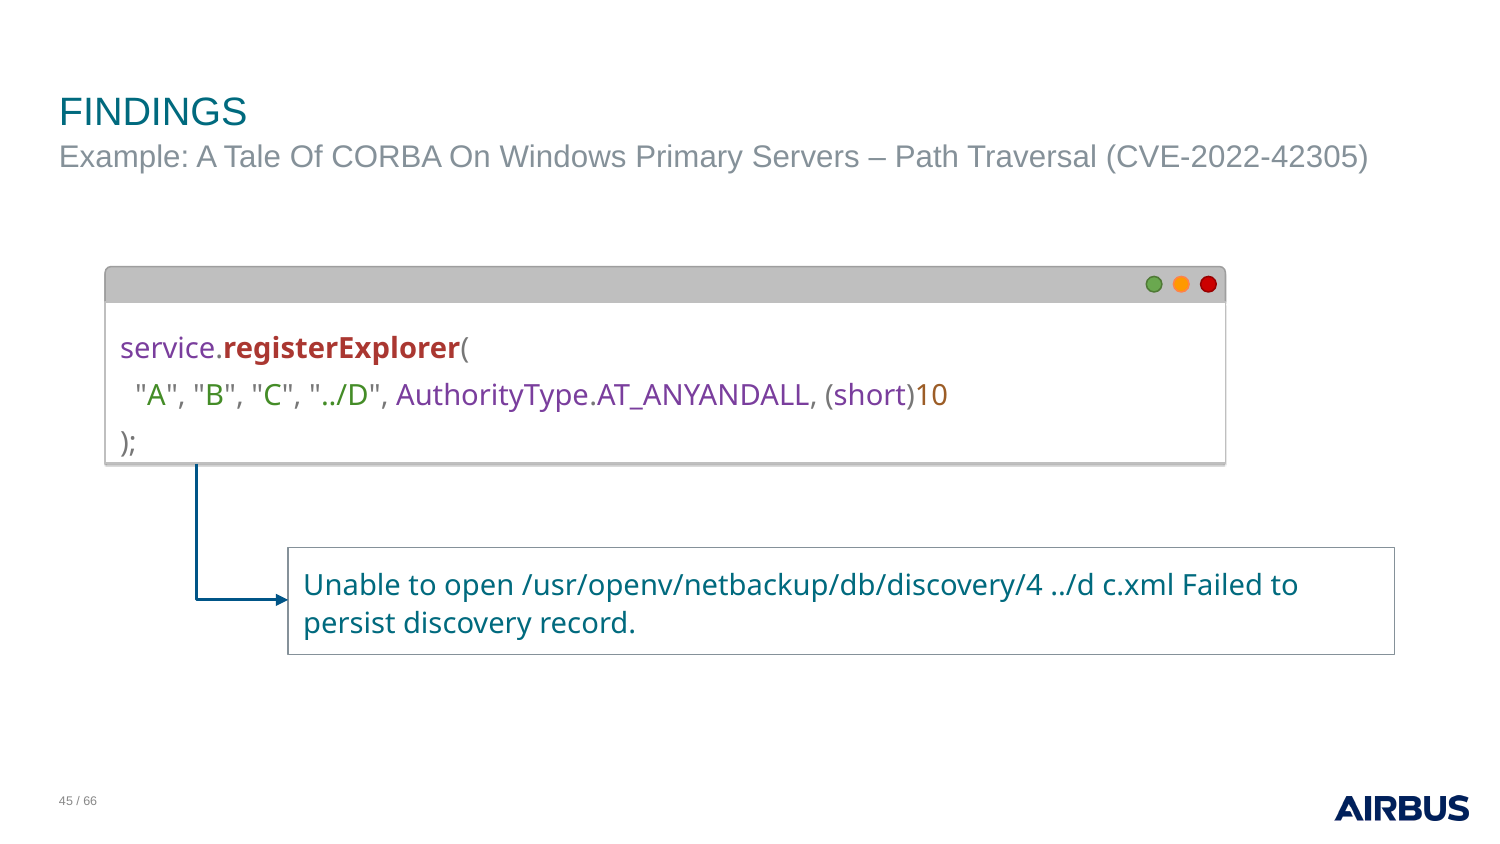

# FINDINGS Example: A Tale Of CORBA On Windows Primary Servers – Path Traversal (CVE-2022-42305)
service.registerExplorer(
 "A", "B", "C", "../D", AuthorityType.AT_ANYANDALL, (short)10
);
Unable to open /usr/openv/netbackup/db/discovery/4 ../d c.xml Failed to persist discovery record.